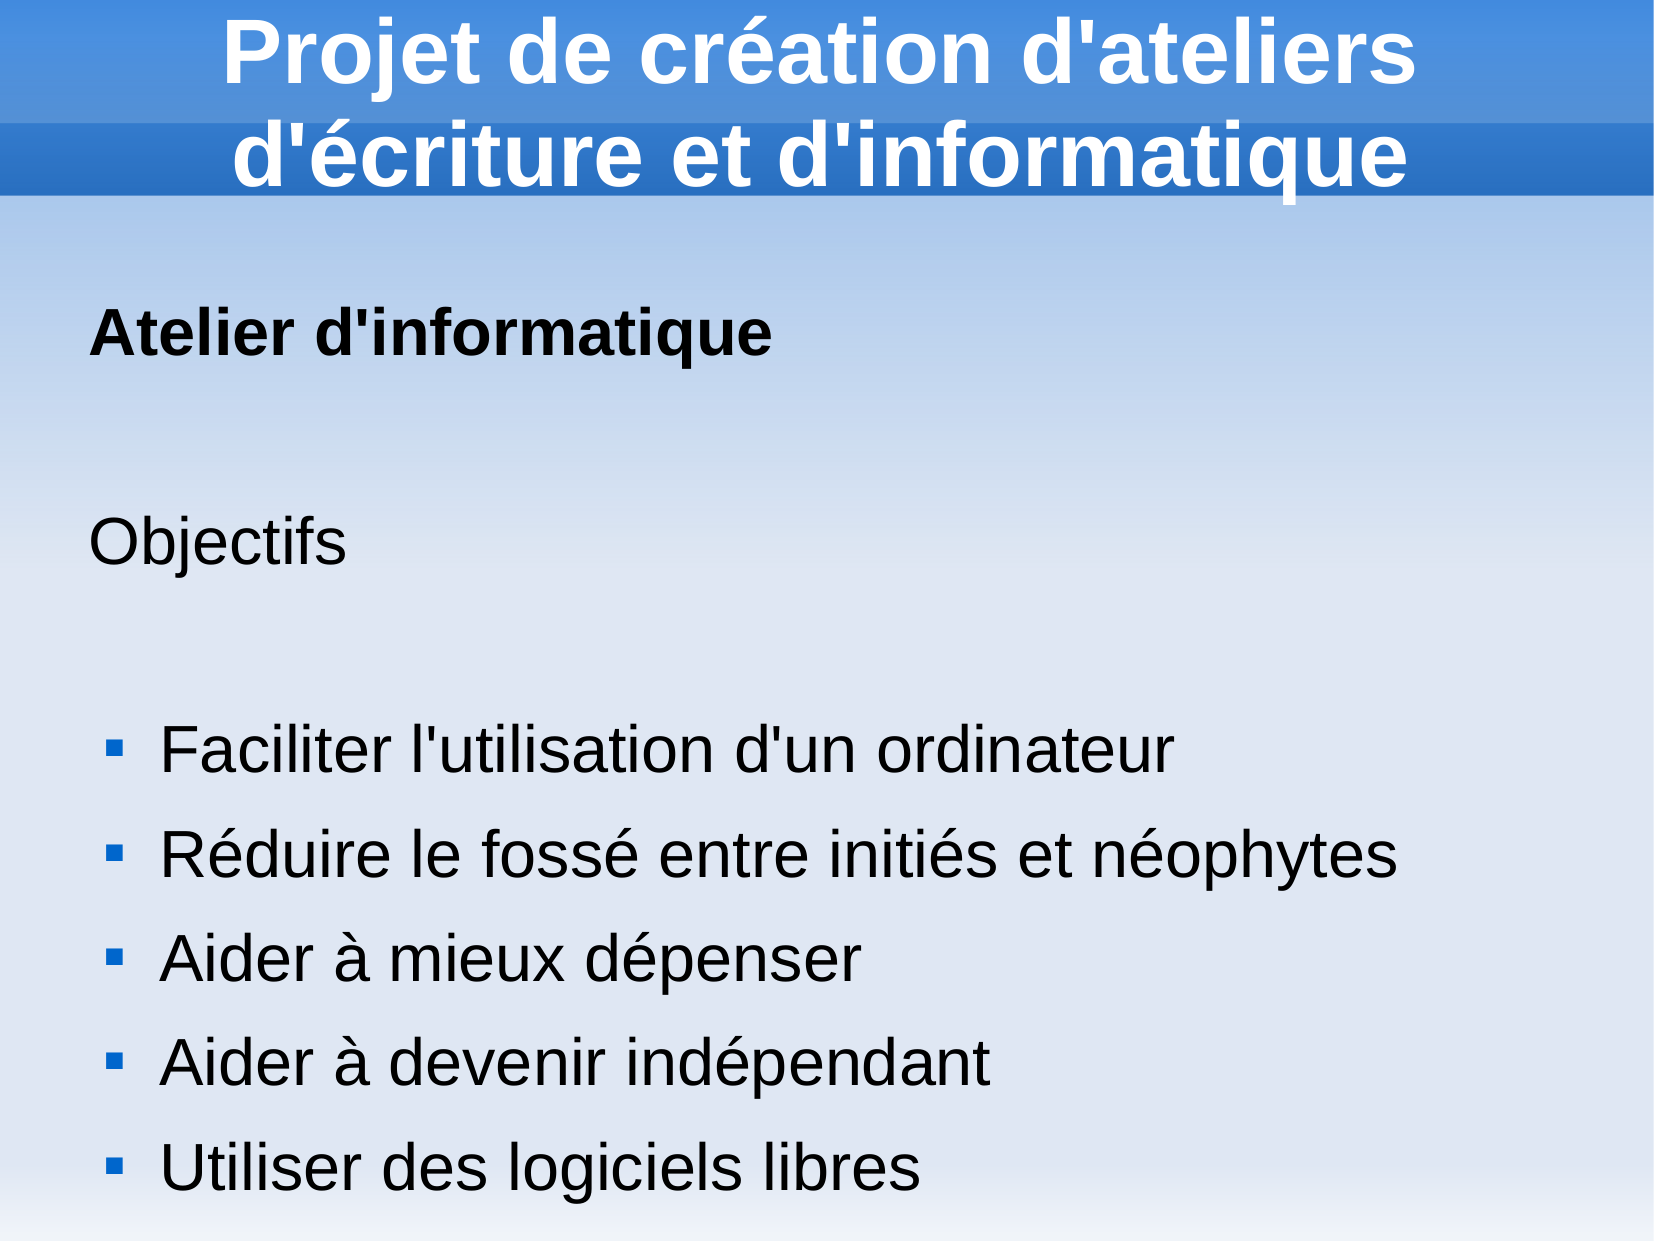

# Projet de création d'ateliers d'écriture et d'informatique
Atelier d'informatique
Objectifs
Faciliter l'utilisation d'un ordinateur
Réduire le fossé entre initiés et néophytes
Aider à mieux dépenser
Aider à devenir indépendant
Utiliser des logiciels libres